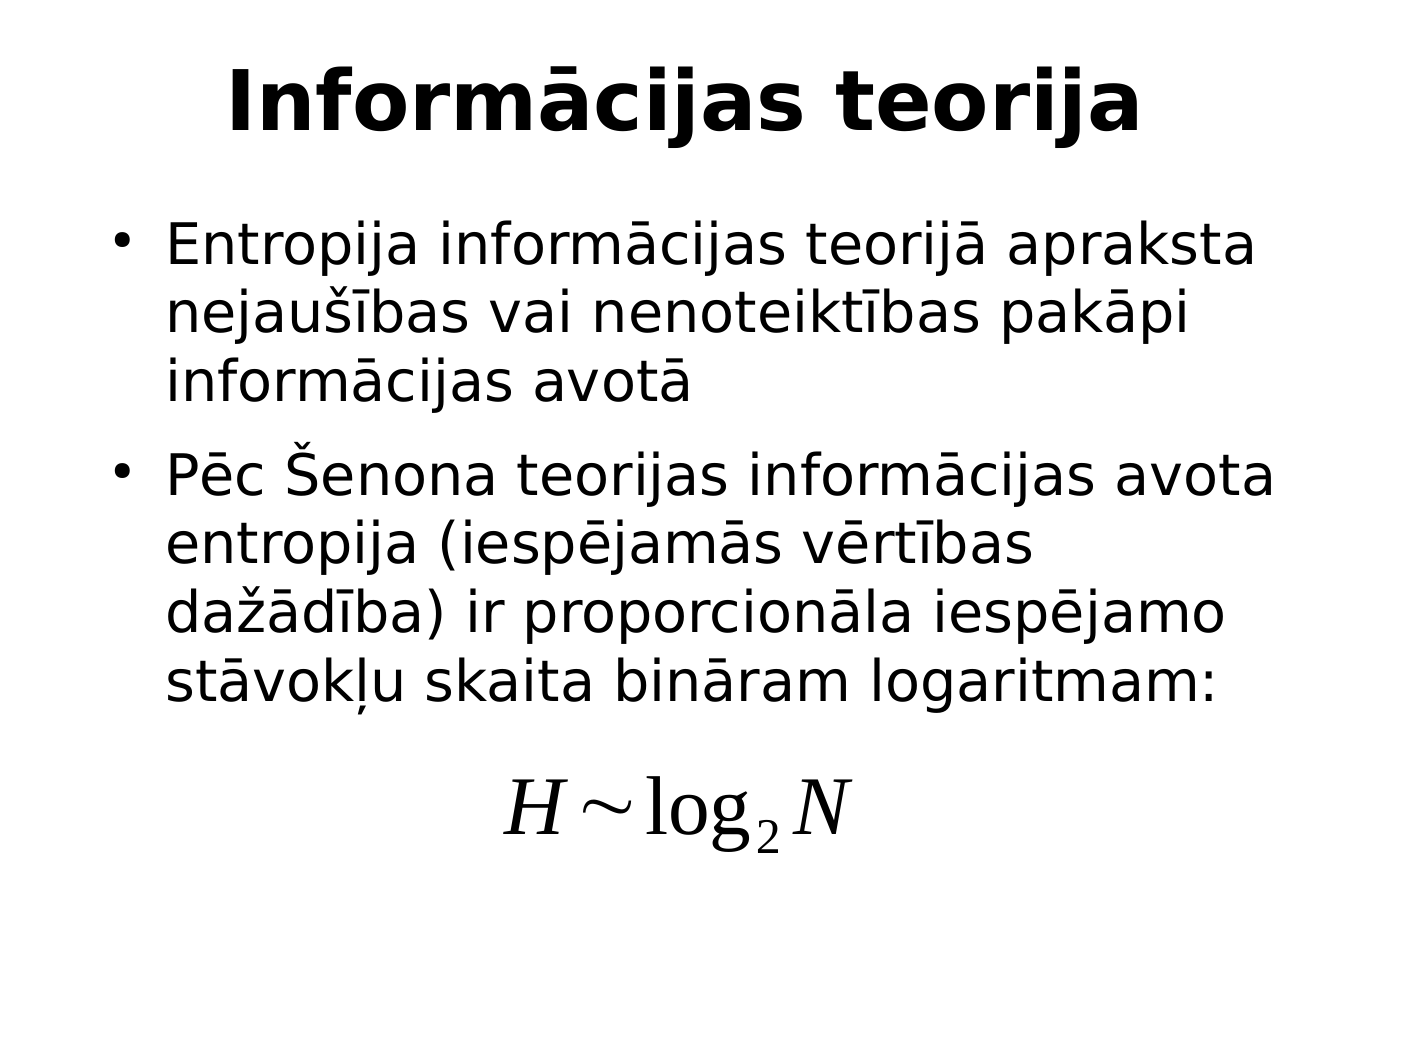

# Informācijas teorija
Entropija informācijas teorijā apraksta nejaušības vai nenoteiktības pakāpi informācijas avotā
Pēc Šenona teorijas informācijas avota entropija (iespējamās vērtības dažādība) ir proporcionāla iespējamo stāvokļu skaita bināram logaritmam: